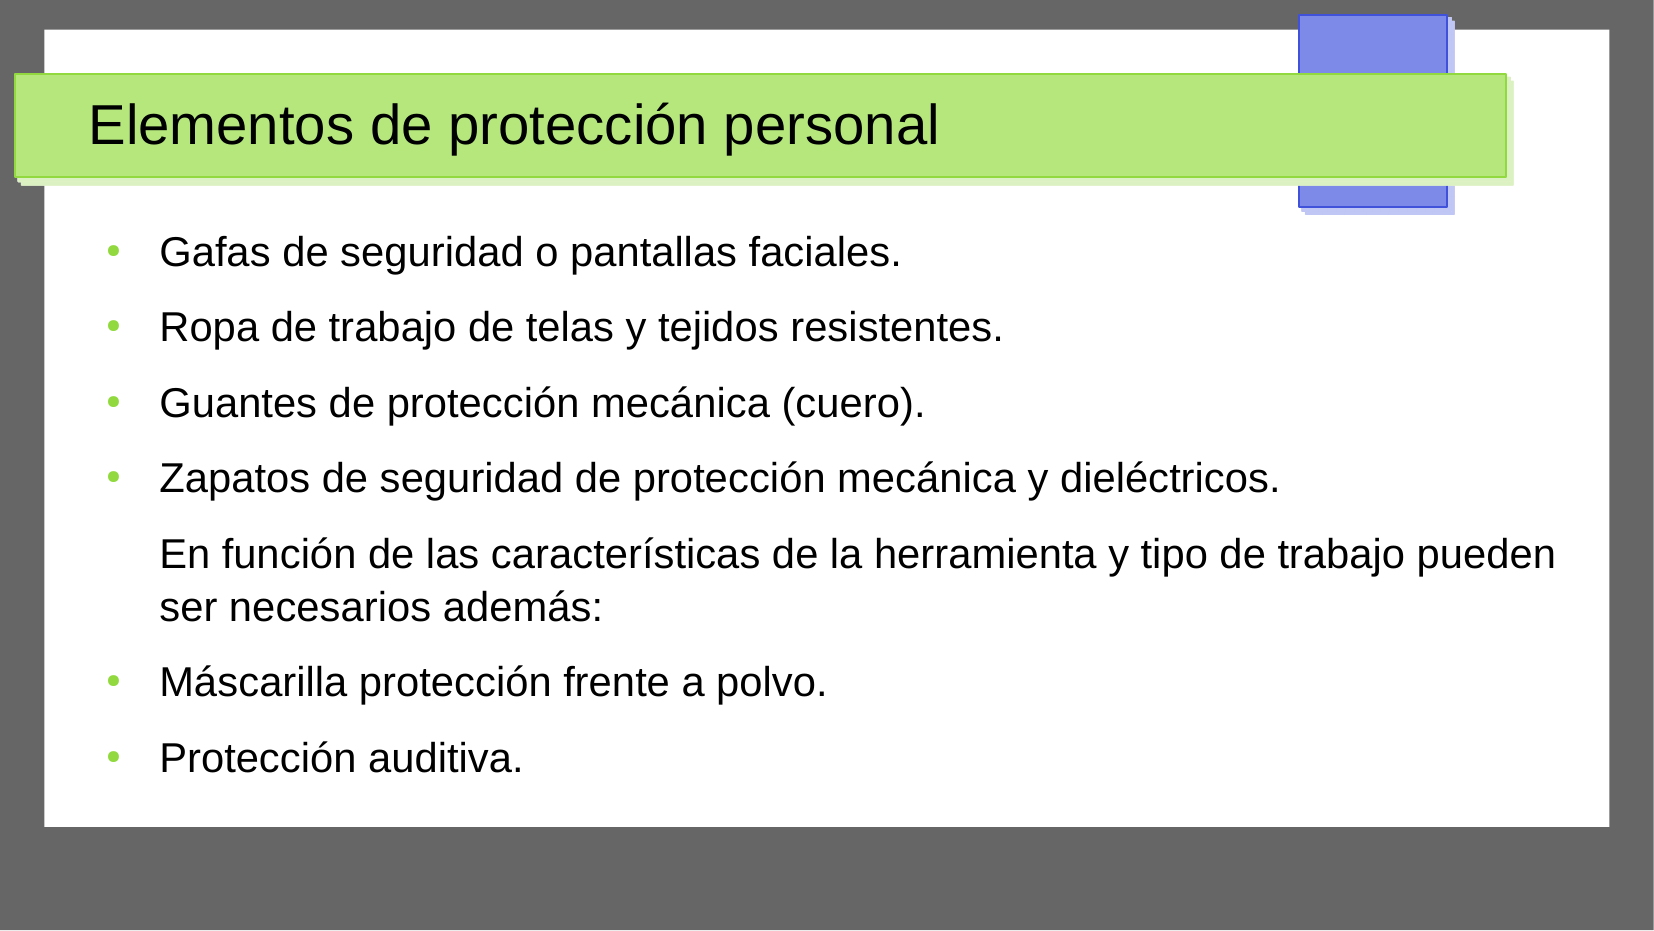

# Elementos de protección personal
Gafas de seguridad o pantallas faciales.
Ropa de trabajo de telas y tejidos resistentes.
Guantes de protección mecánica (cuero).
Zapatos de seguridad de protección mecánica y dieléctricos.
En función de las características de la herramienta y tipo de trabajo pueden ser necesarios además:
Máscarilla protección frente a polvo.
Protección auditiva.